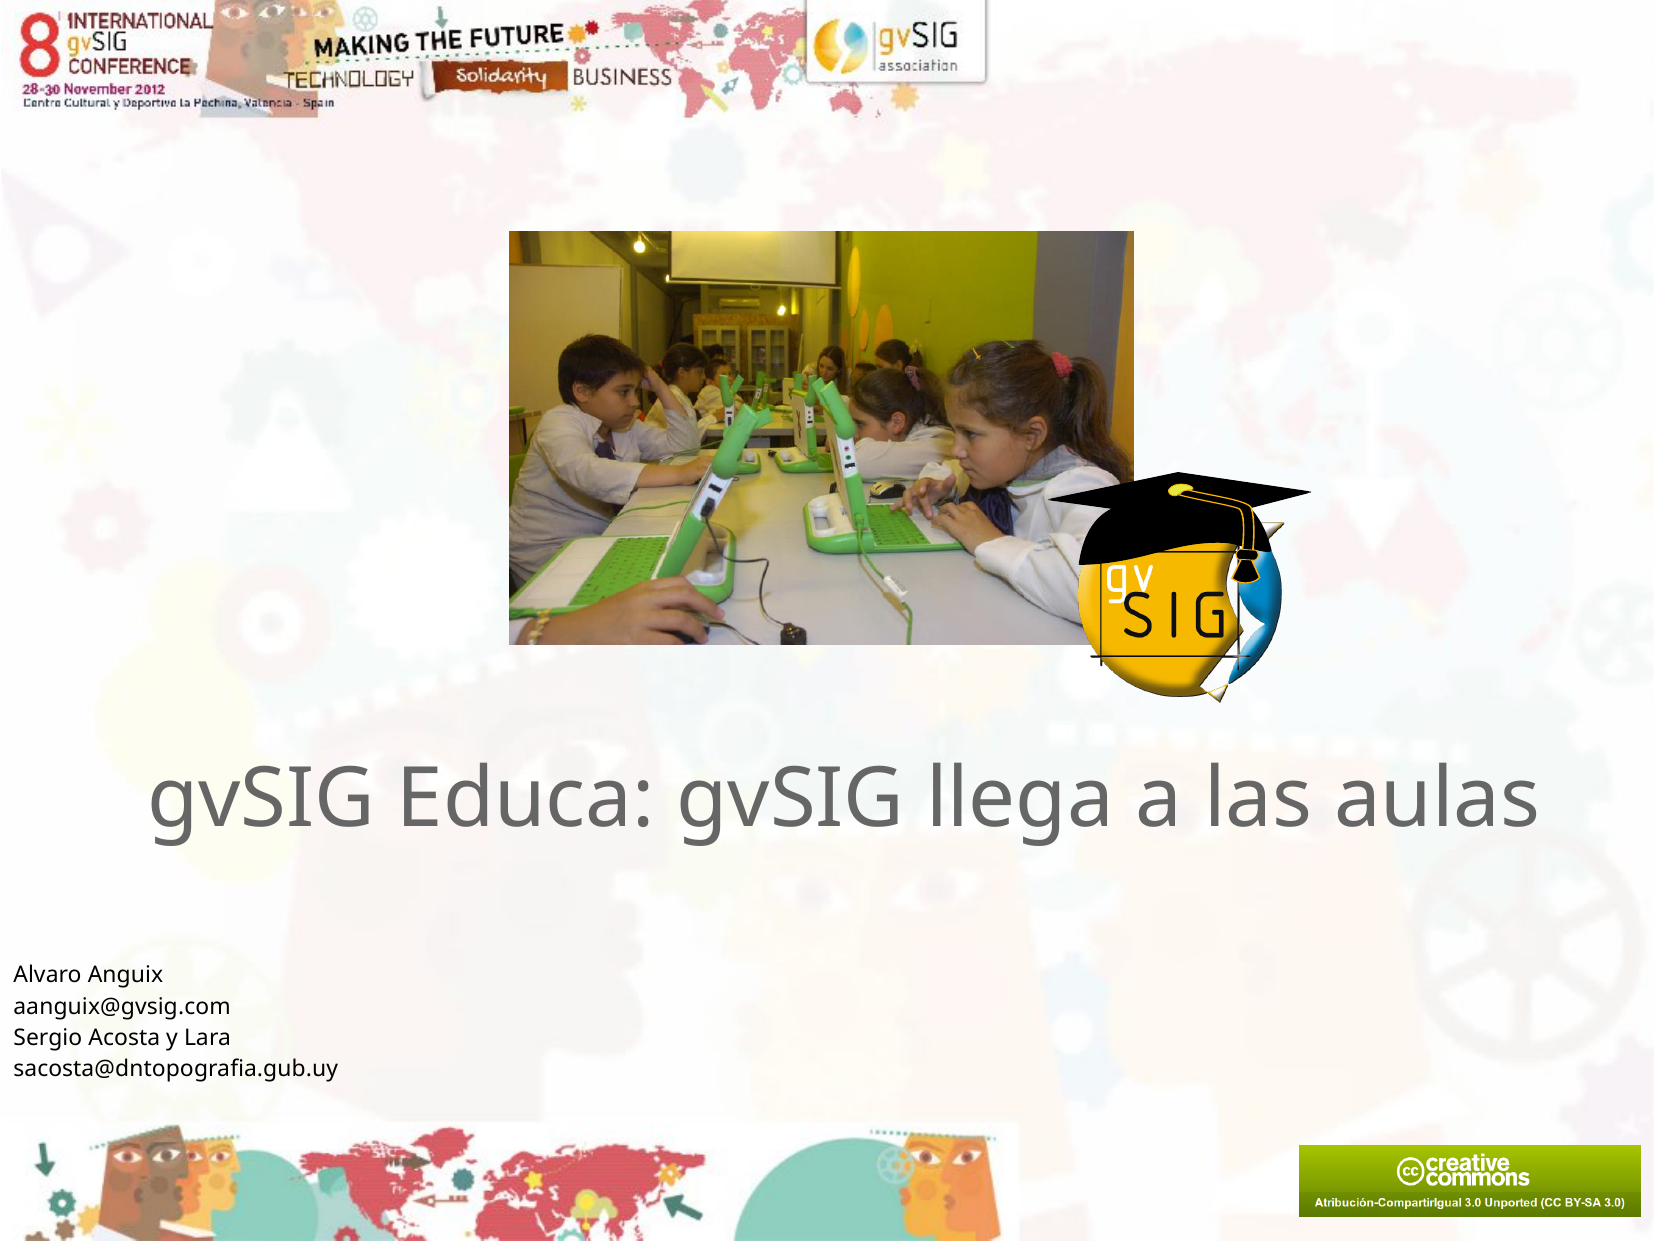

# gvSIG Educa: gvSIG llega a las aulas
Alvaro Anguix
aanguix@gvsig.com
Sergio Acosta y Lara
sacosta@dntopografia.gub.uy